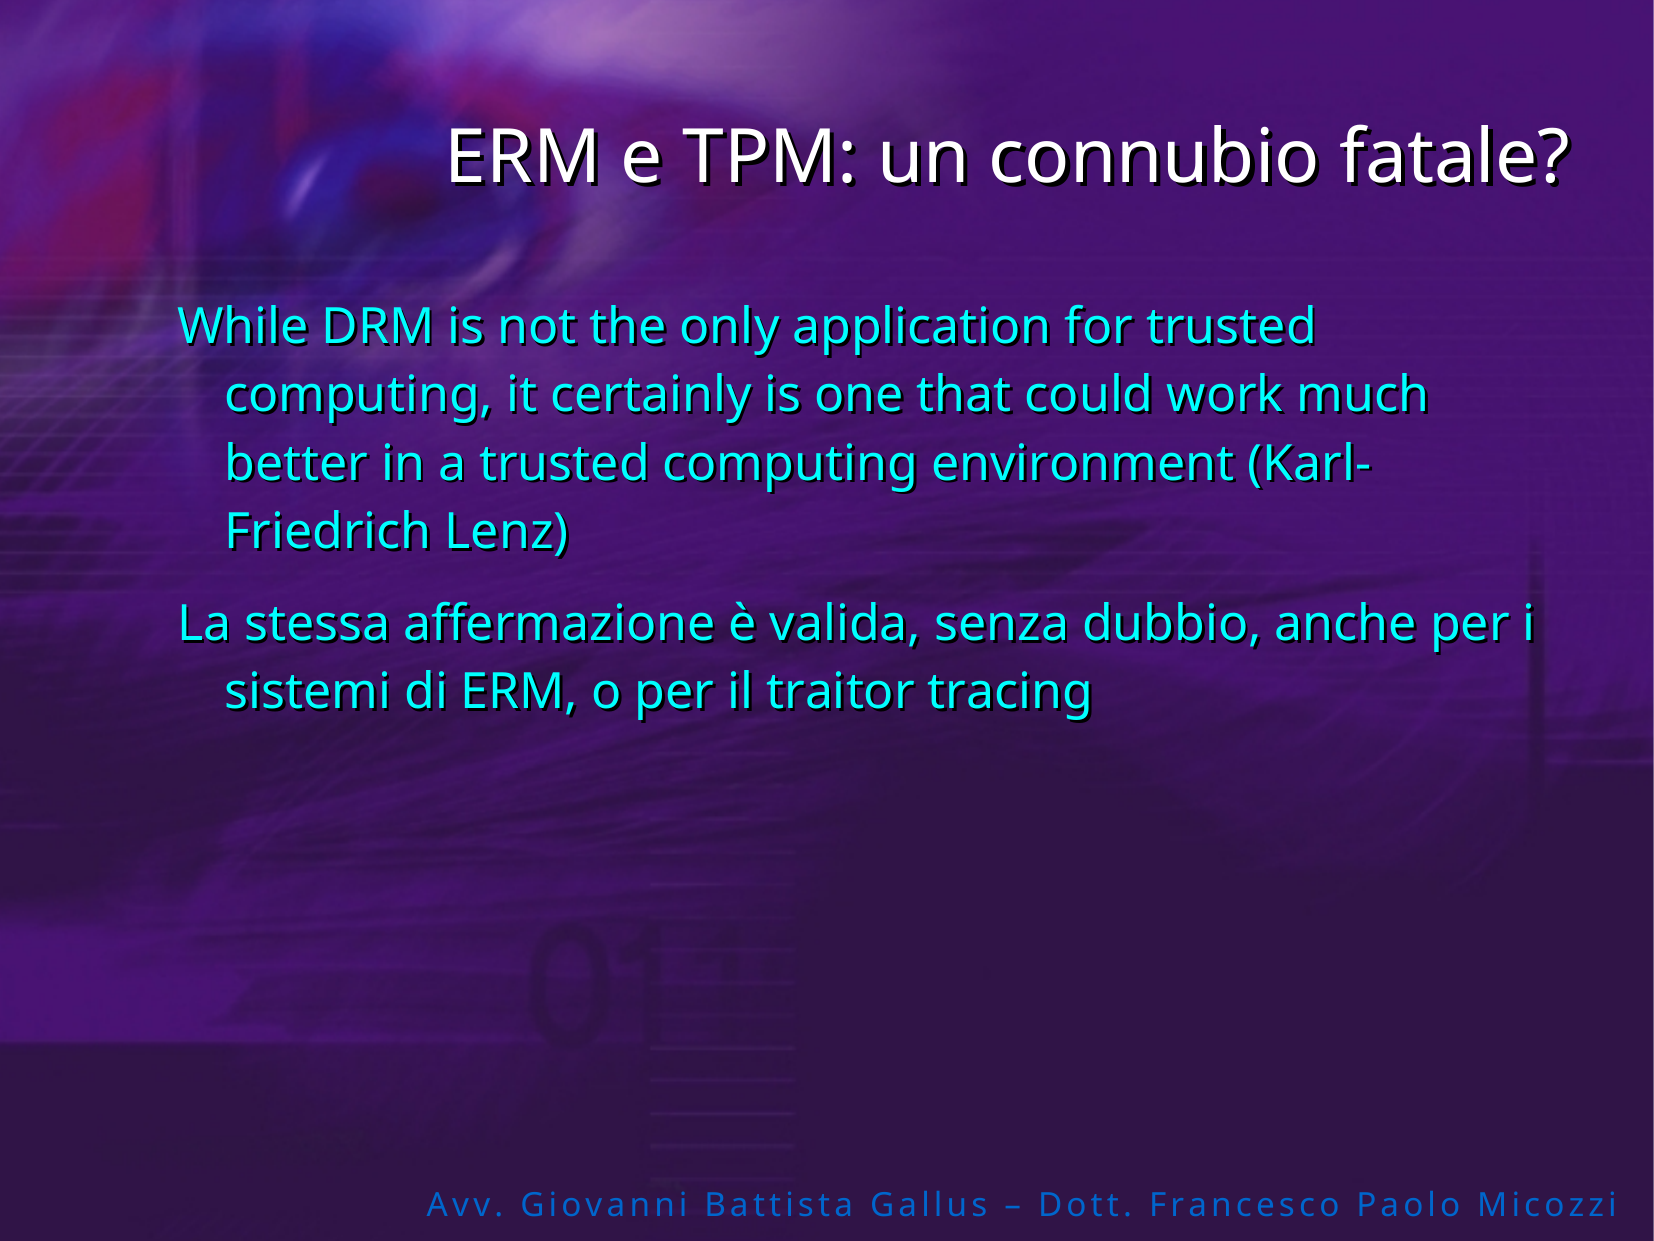

# ERM e TPM: un connubio fatale?
While DRM is not the only application for trusted computing, it certainly is one that could work much better in a trusted computing environment (Karl-Friedrich Lenz)
La stessa affermazione è valida, senza dubbio, anche per i sistemi di ERM, o per il traitor tracing
dott. Francesco Paolo Micozzi - f.micozzi@studionati.it